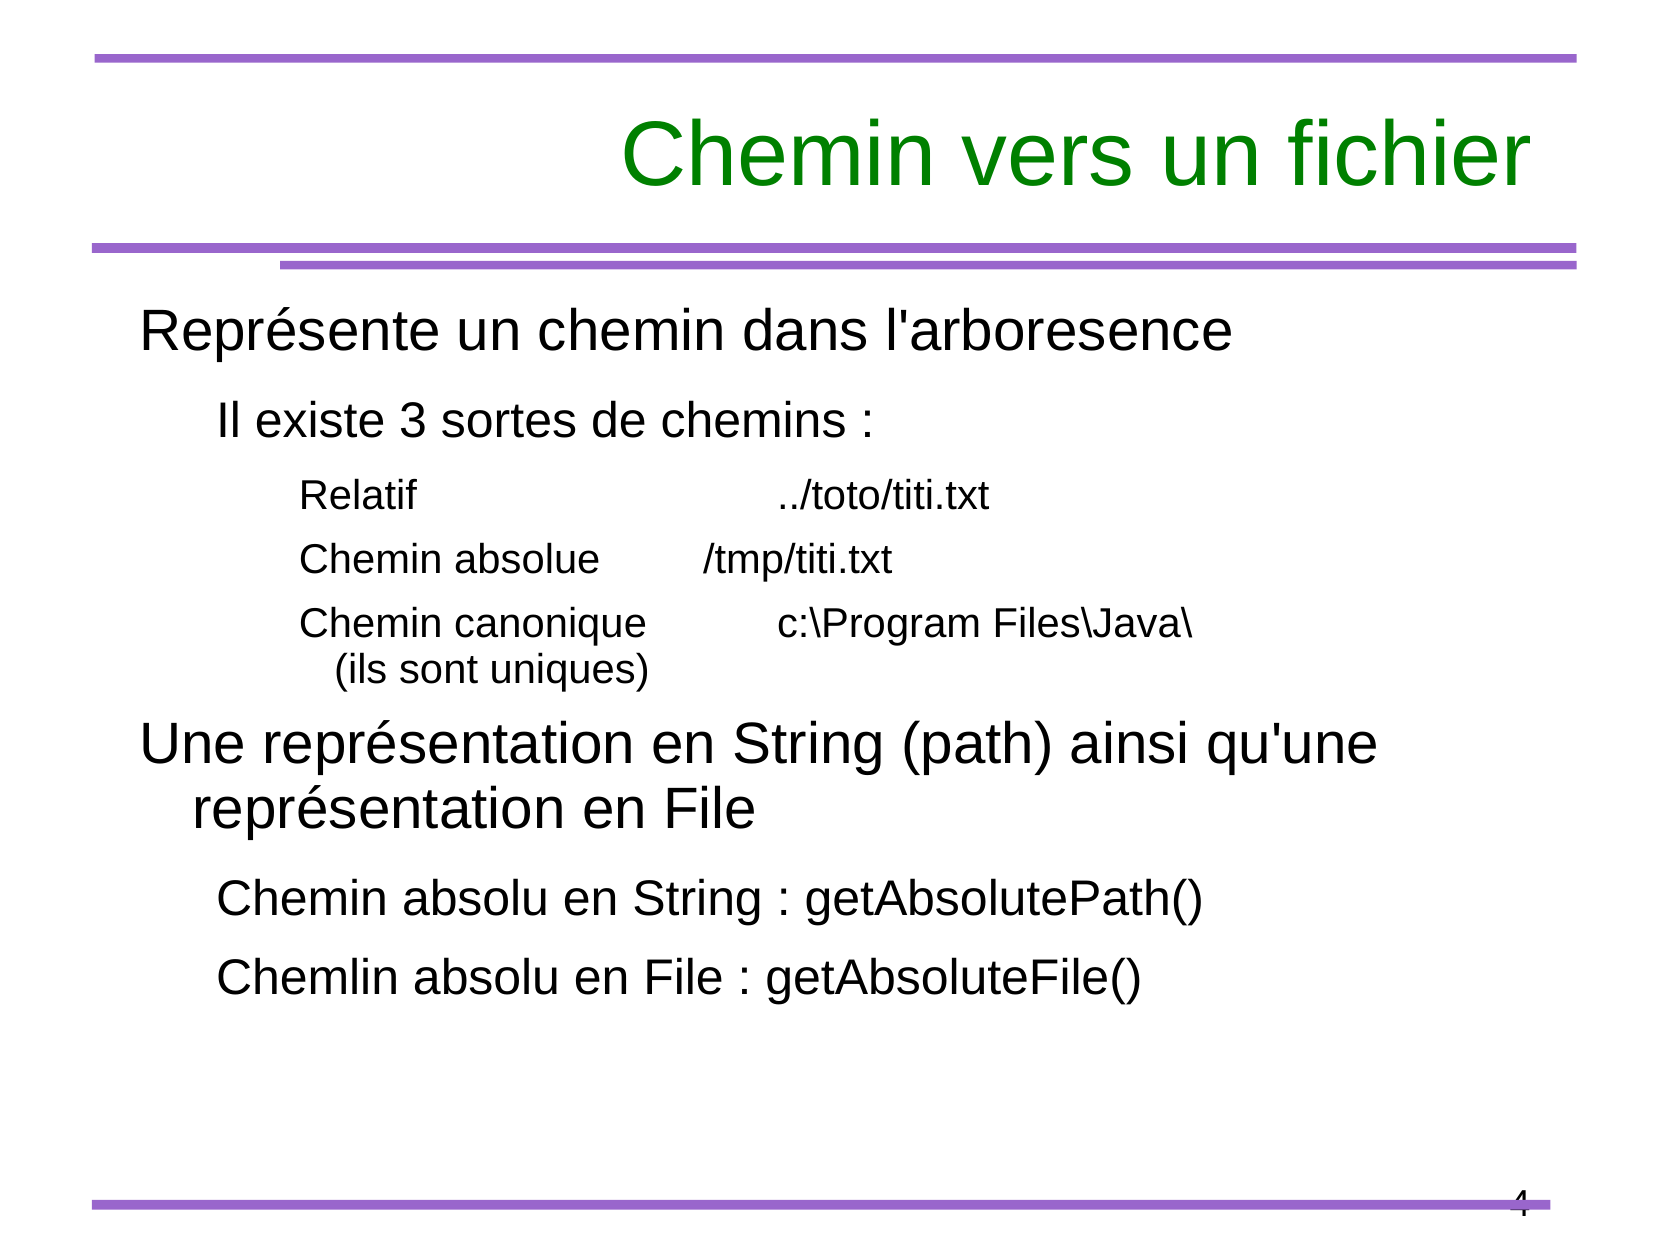

# Chemin vers un fichier
Représente un chemin dans l'arboresence
Il existe 3 sortes de chemins :
Relatif 					../toto/titi.txt
Chemin absolue 		/tmp/titi.txt
Chemin canonique 		c:\Program Files\Java\
(ils sont uniques)
Une représentation en String (path) ainsi qu'une représentation en File
Chemin absolu en String : getAbsolutePath()
Chemlin absolu en File : getAbsoluteFile()